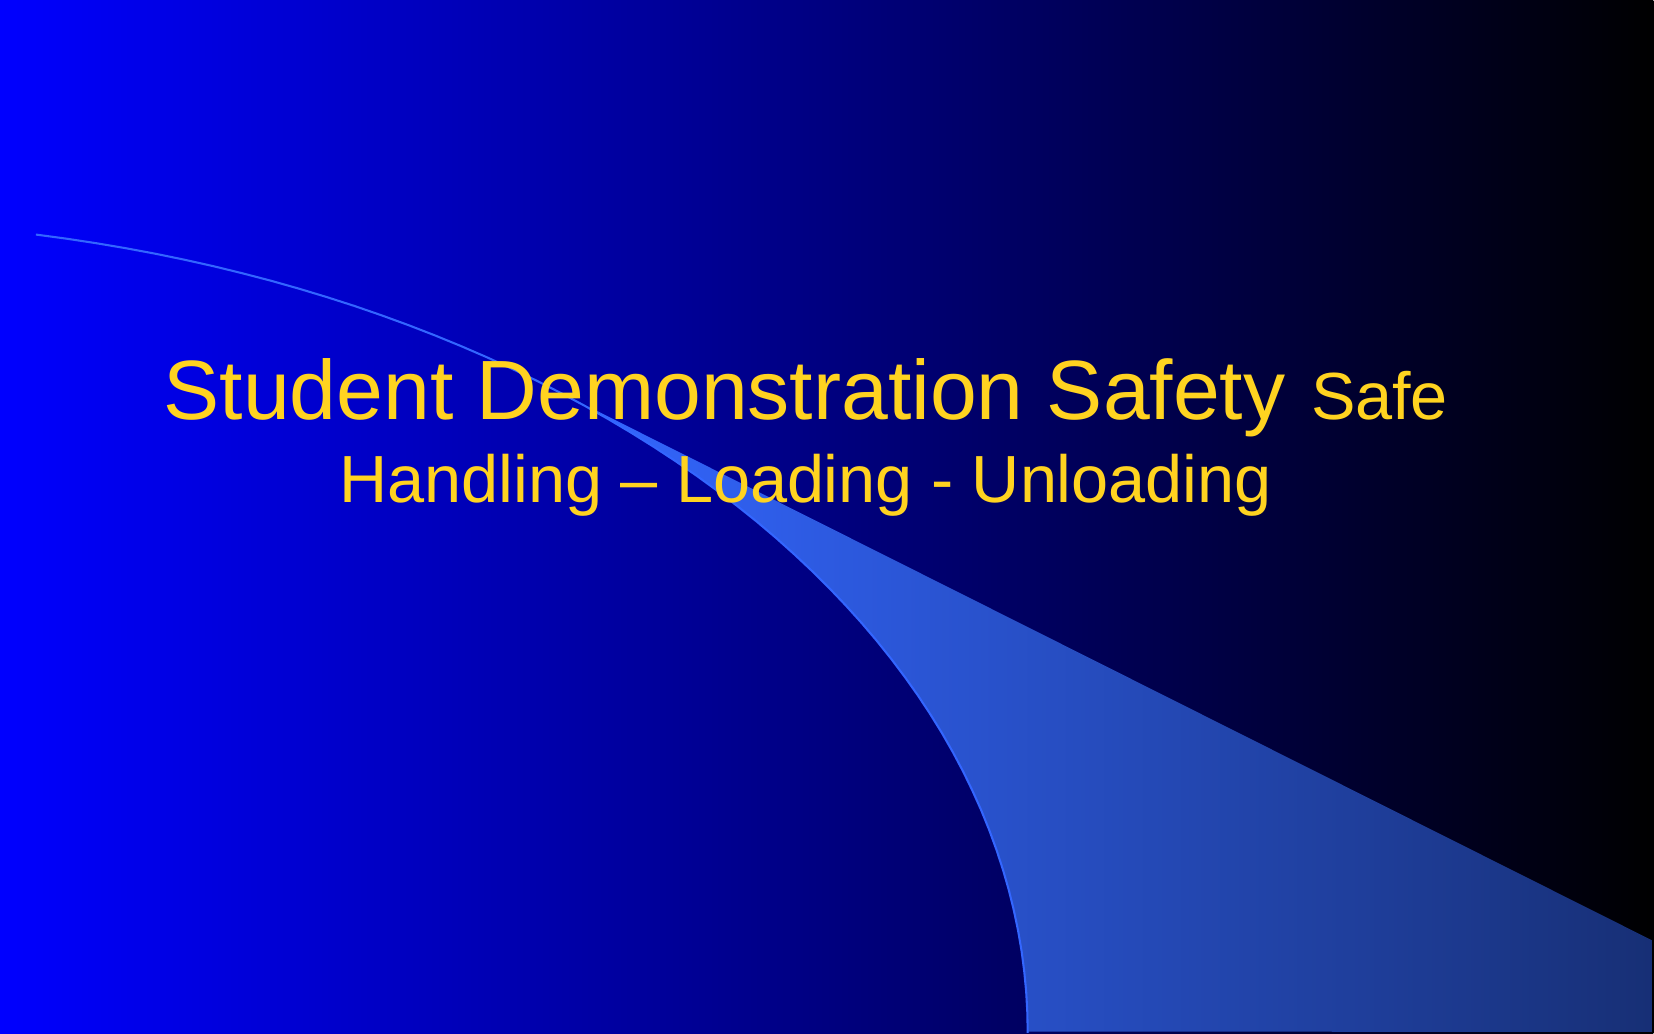

# Student Demonstration Safety Safe Handling – Loading - Unloading